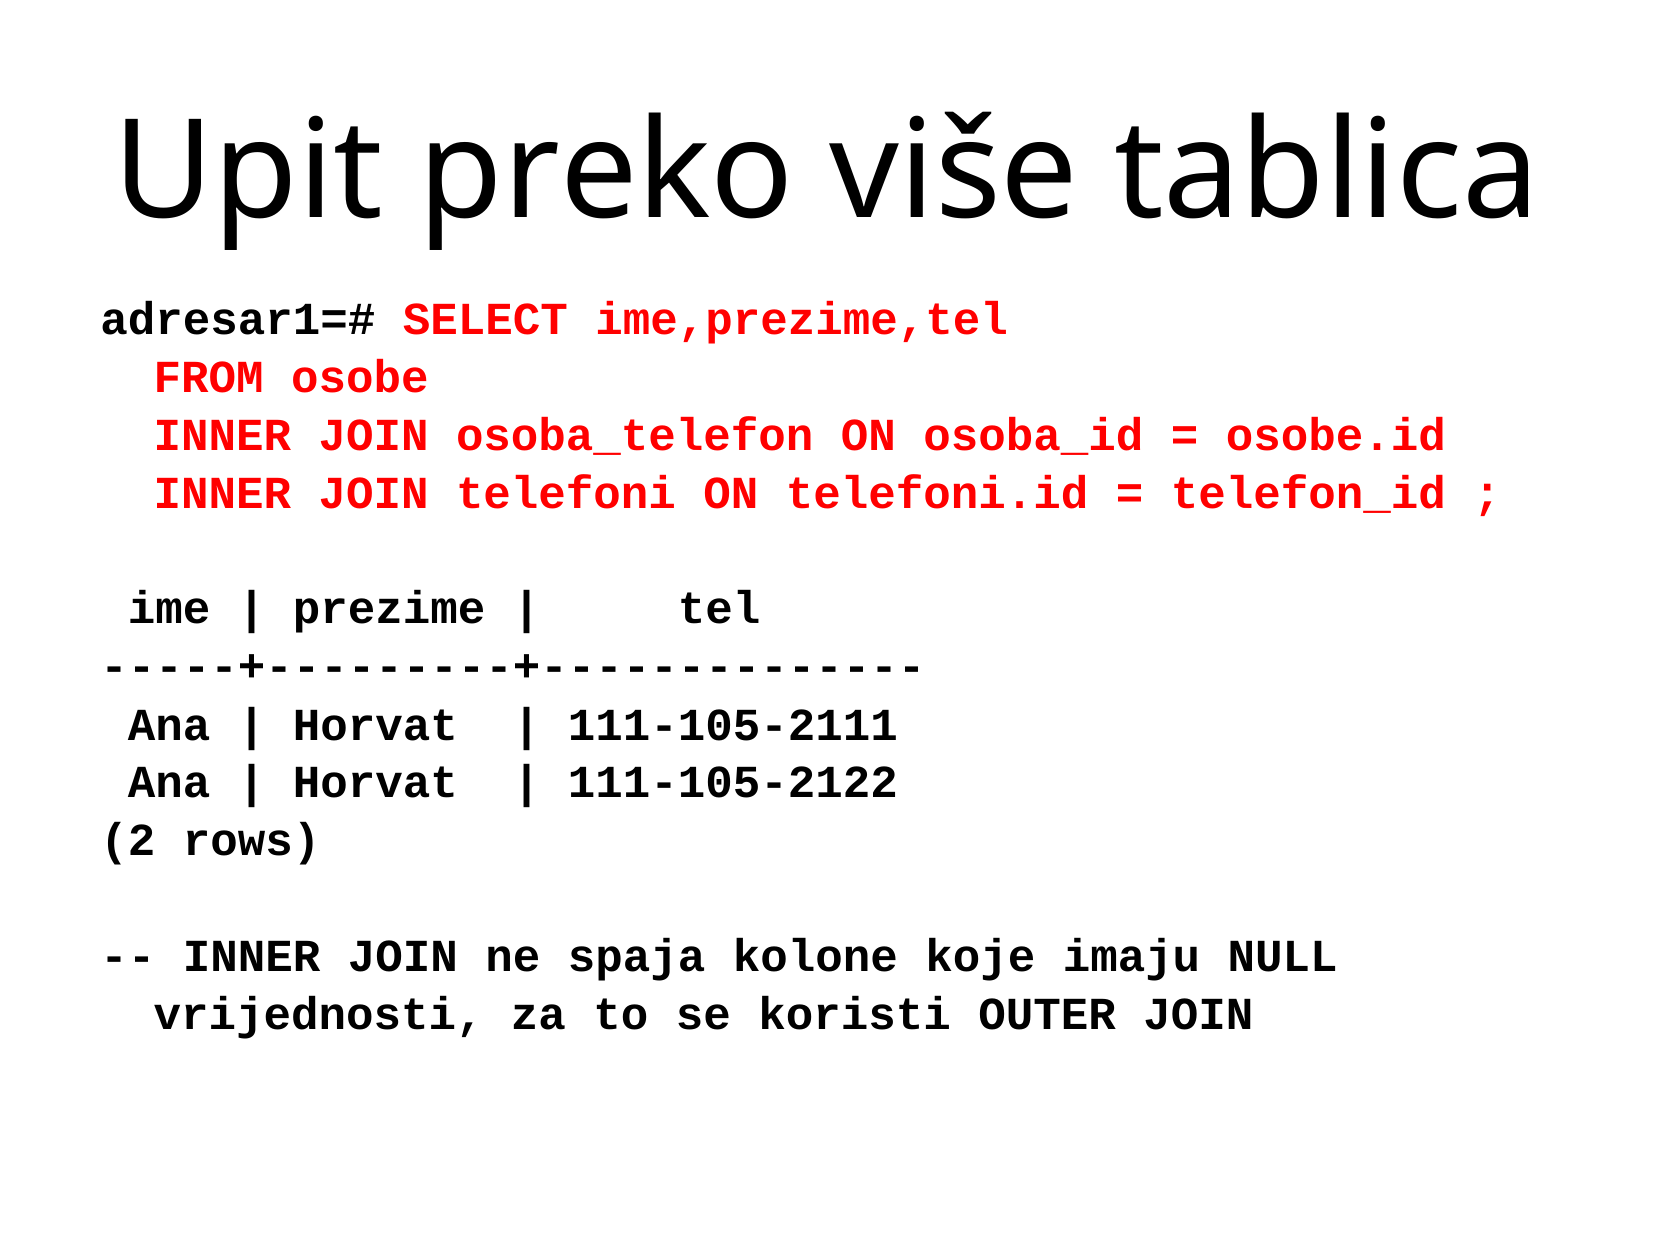

# Upit preko više tablica
adresar1=# SELECT ime,prezime,tel
FROM osobe
INNER JOIN osoba_telefon ON osoba_id = osobe.id INNER JOIN telefoni ON telefoni.id = telefon_id ;
 ime | prezime | tel
-----+---------+--------------
 Ana | Horvat | 111-105-2111
 Ana | Horvat | 111-105-2122
(2 rows)
-- INNER JOIN ne spaja kolone koje imaju NULL vrijednosti, za to se koristi OUTER JOIN